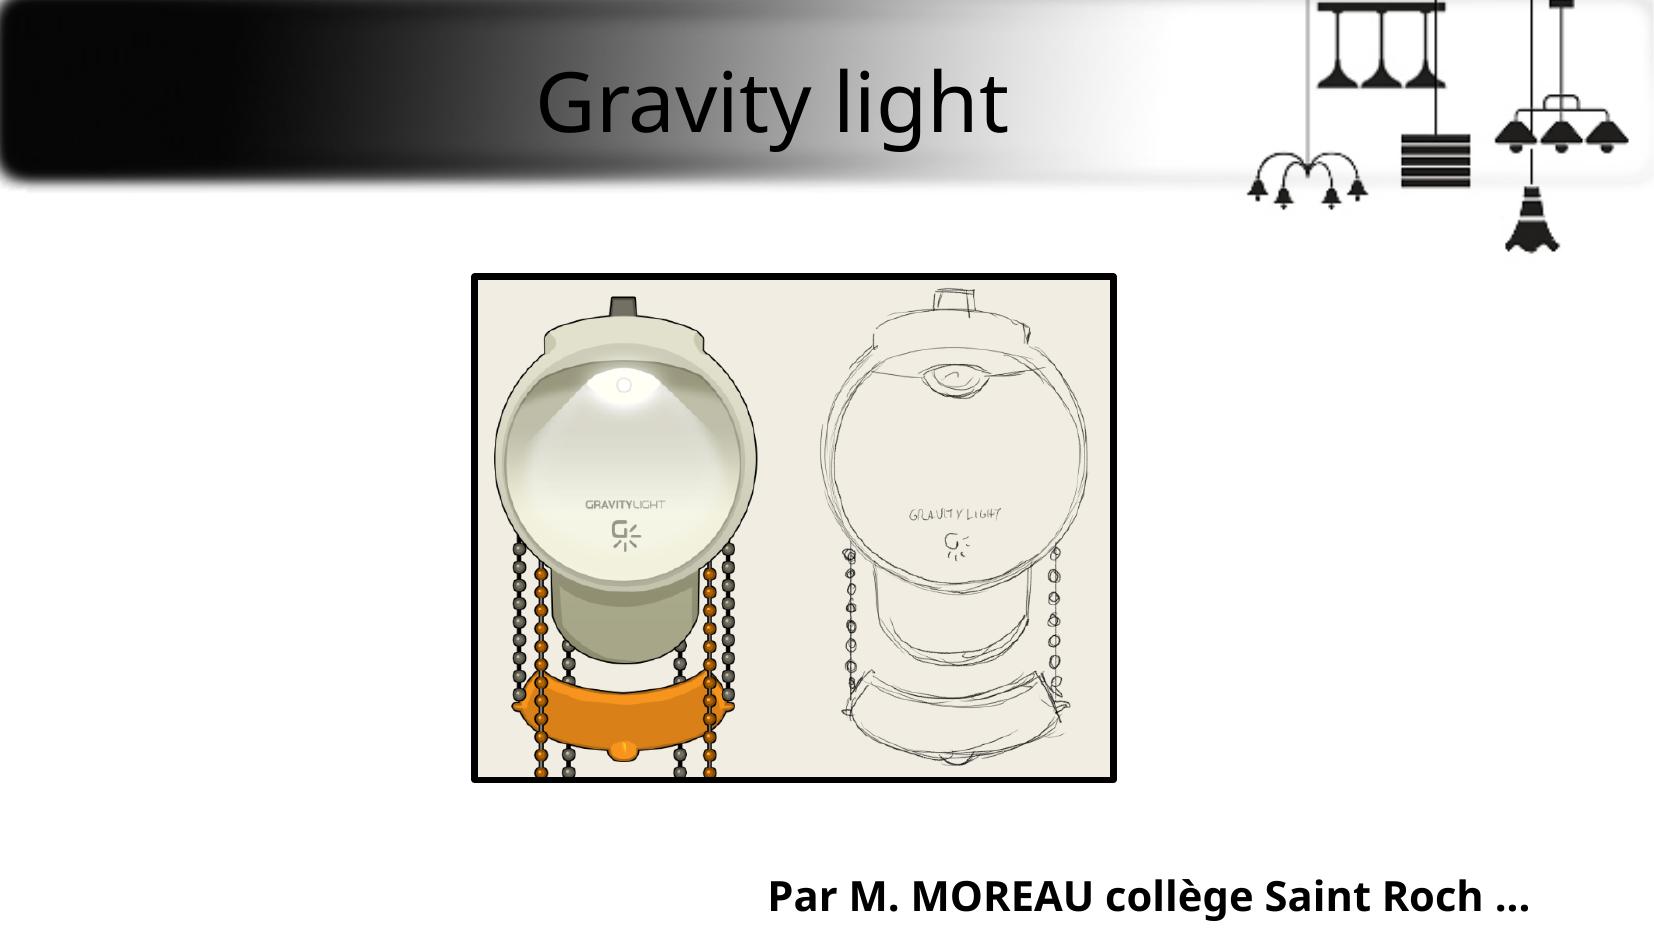

Gravity light
# Par M. MOREAU collège Saint Roch ...